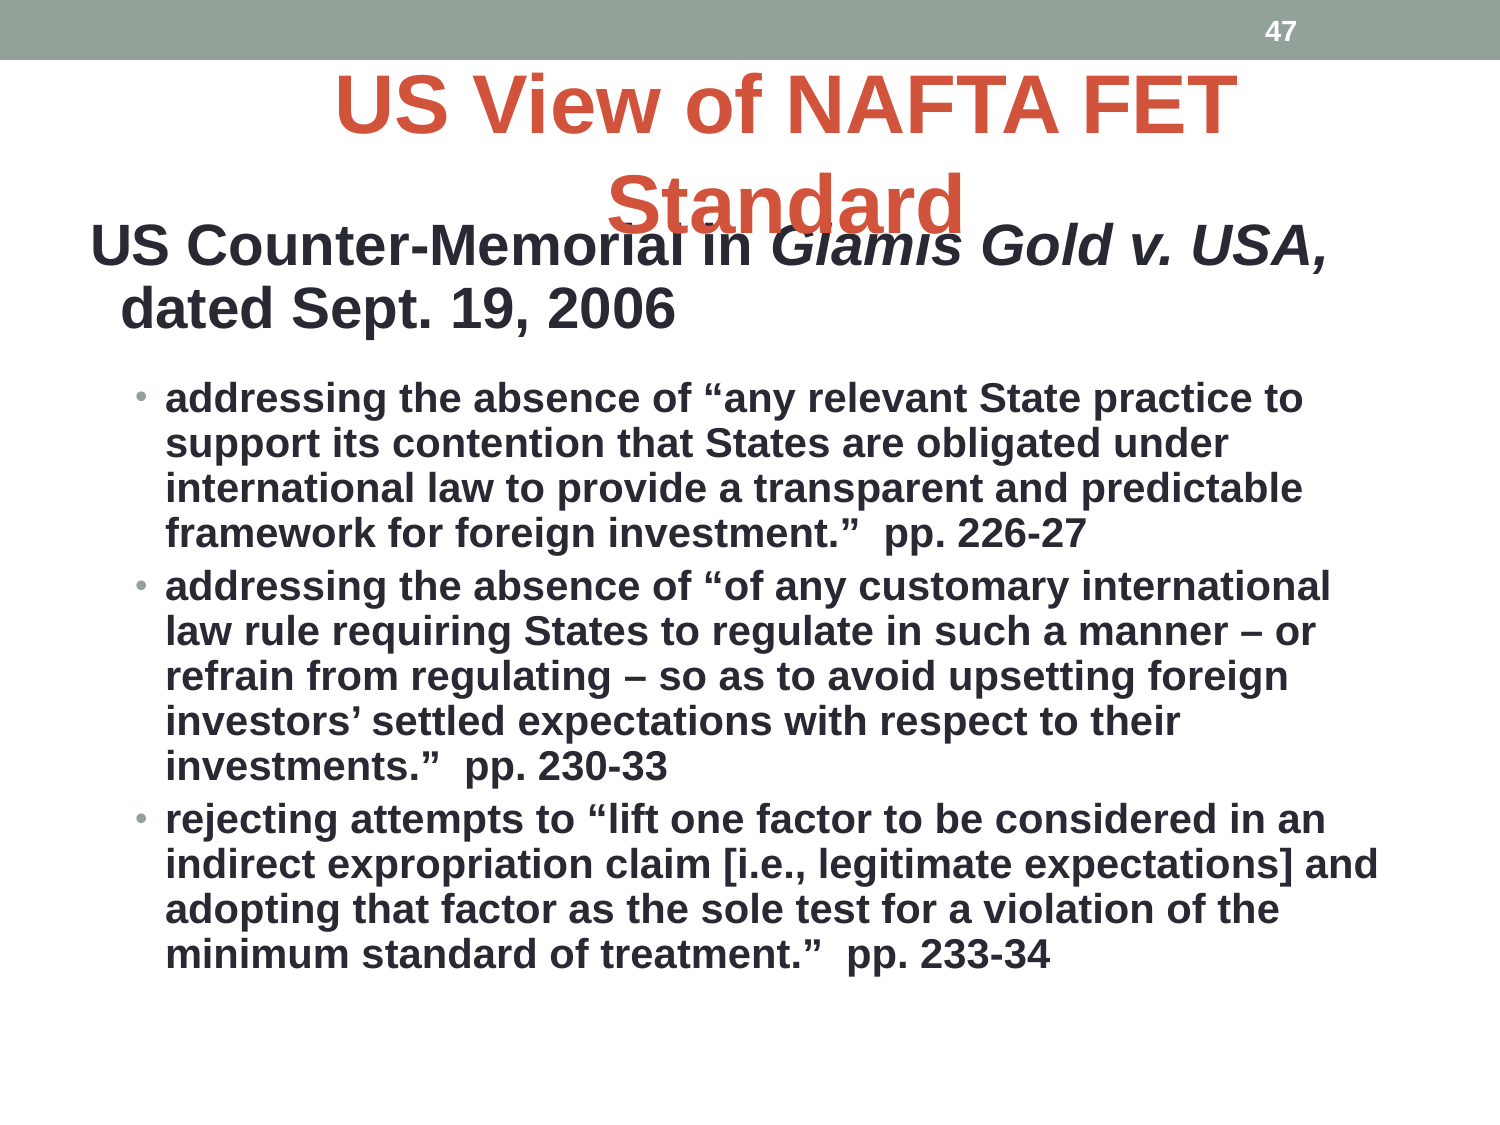

US View of NAFTA FET Standard
# US Counter-Memorial in Glamis Gold v. USA, dated Sept. 19, 2006
addressing the absence of “any relevant State practice to support its contention that States are obligated under international law to provide a transparent and predictable framework for foreign investment.” pp. 226-27
addressing the absence of “of any customary international law rule requiring States to regulate in such a manner – or refrain from regulating – so as to avoid upsetting foreign investors’ settled expectations with respect to their investments.” pp. 230-33
rejecting attempts to “lift one factor to be considered in an indirect expropriation claim [i.e., legitimate expectations] and adopting that factor as the sole test for a violation of the minimum standard of treatment.” pp. 233-34